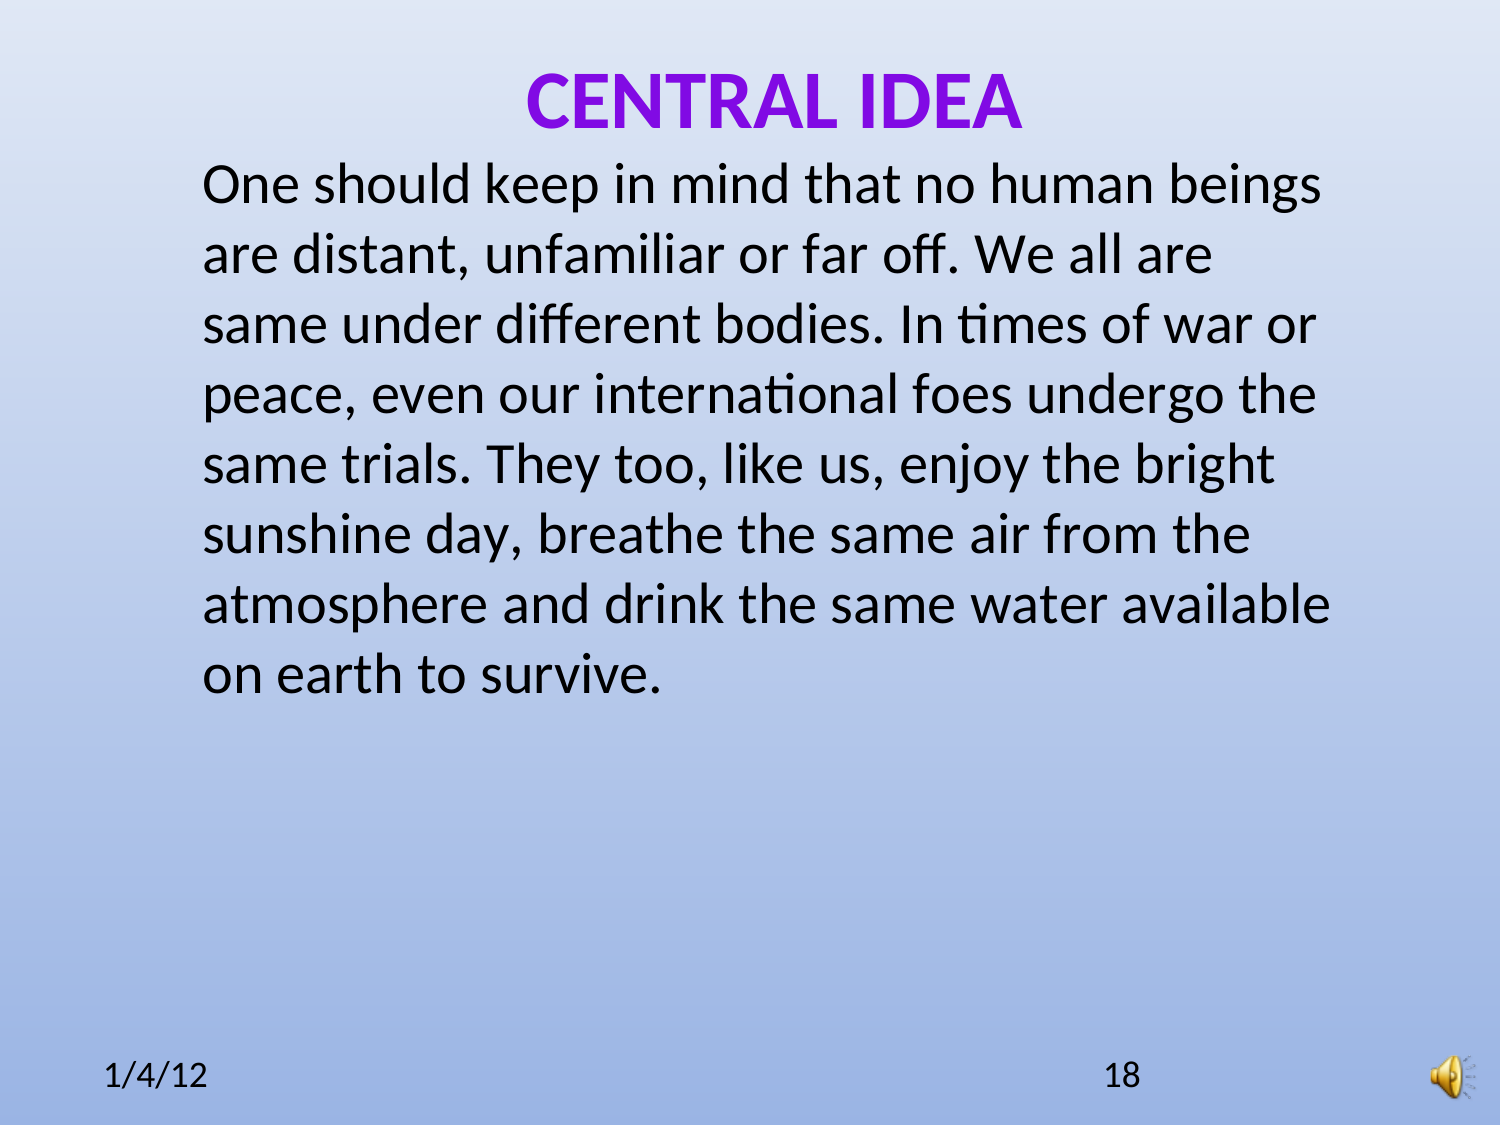

CENTRAL IDEA
One should keep in mind that no human beings are distant, unfamiliar or far off. We all are same under different bodies. In times of war or peace, even our international foes undergo the same trials. They too, like us, enjoy the bright sunshine day, breathe the same air from the atmosphere and drink the same water available on earth to survive.